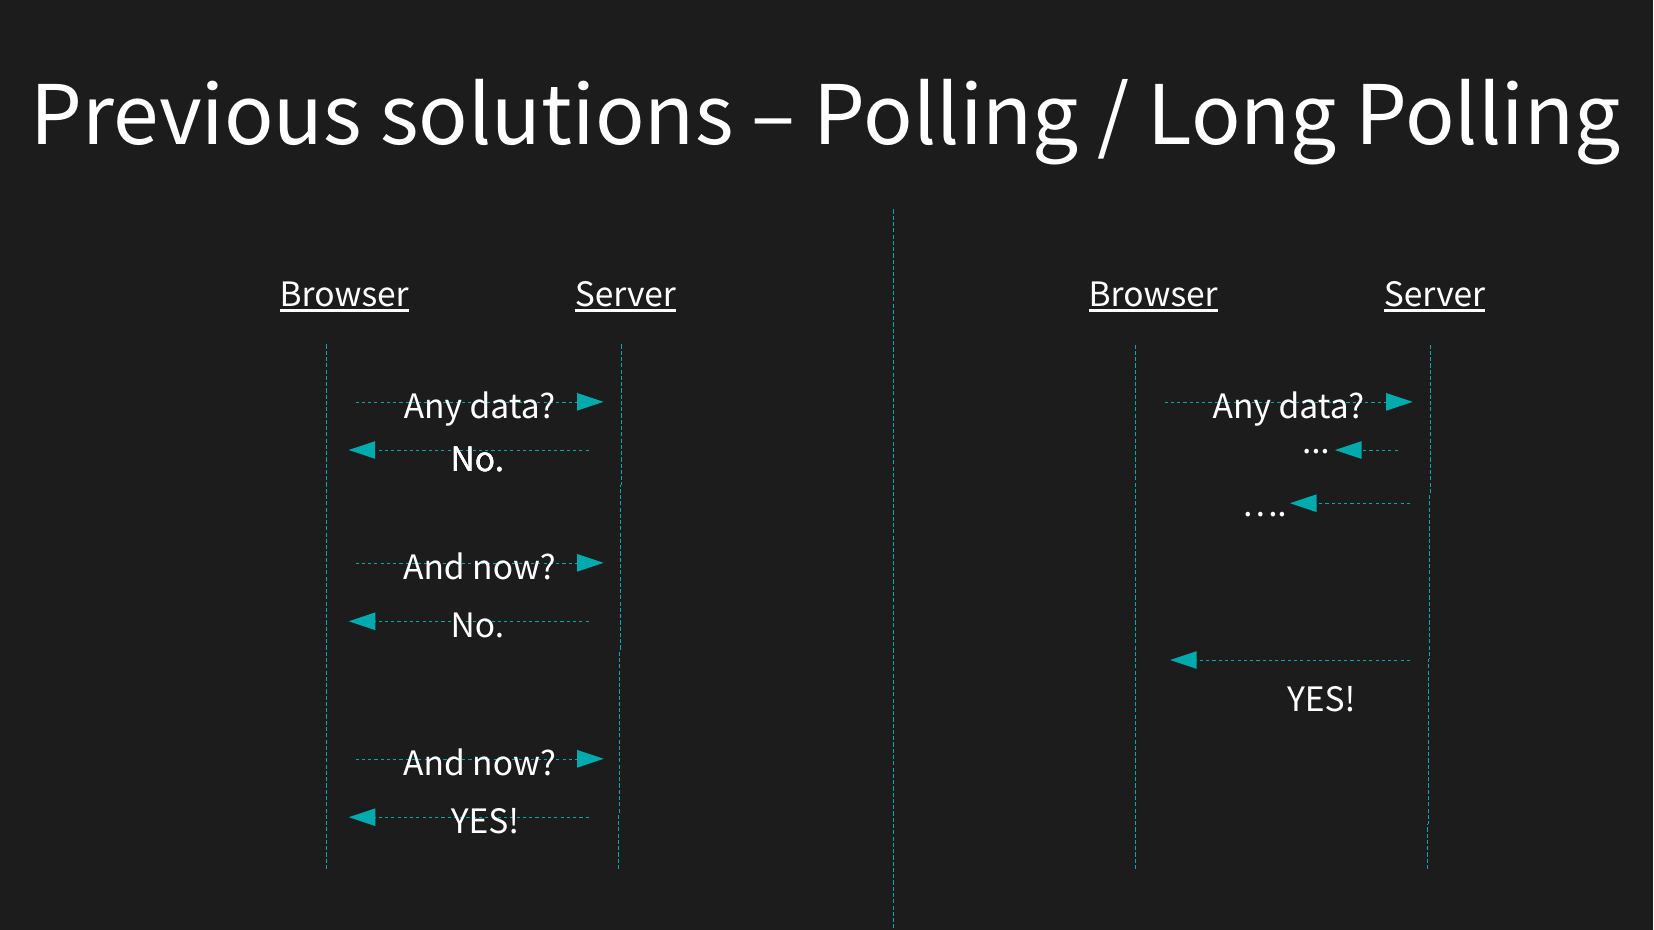

# Previous solutions – Polling / Long Polling
Browser
Server
Browser
Server
Any data?
Any data?
...
No.
No.
No.
….
And now?
No.
YES!
And now?
YES!